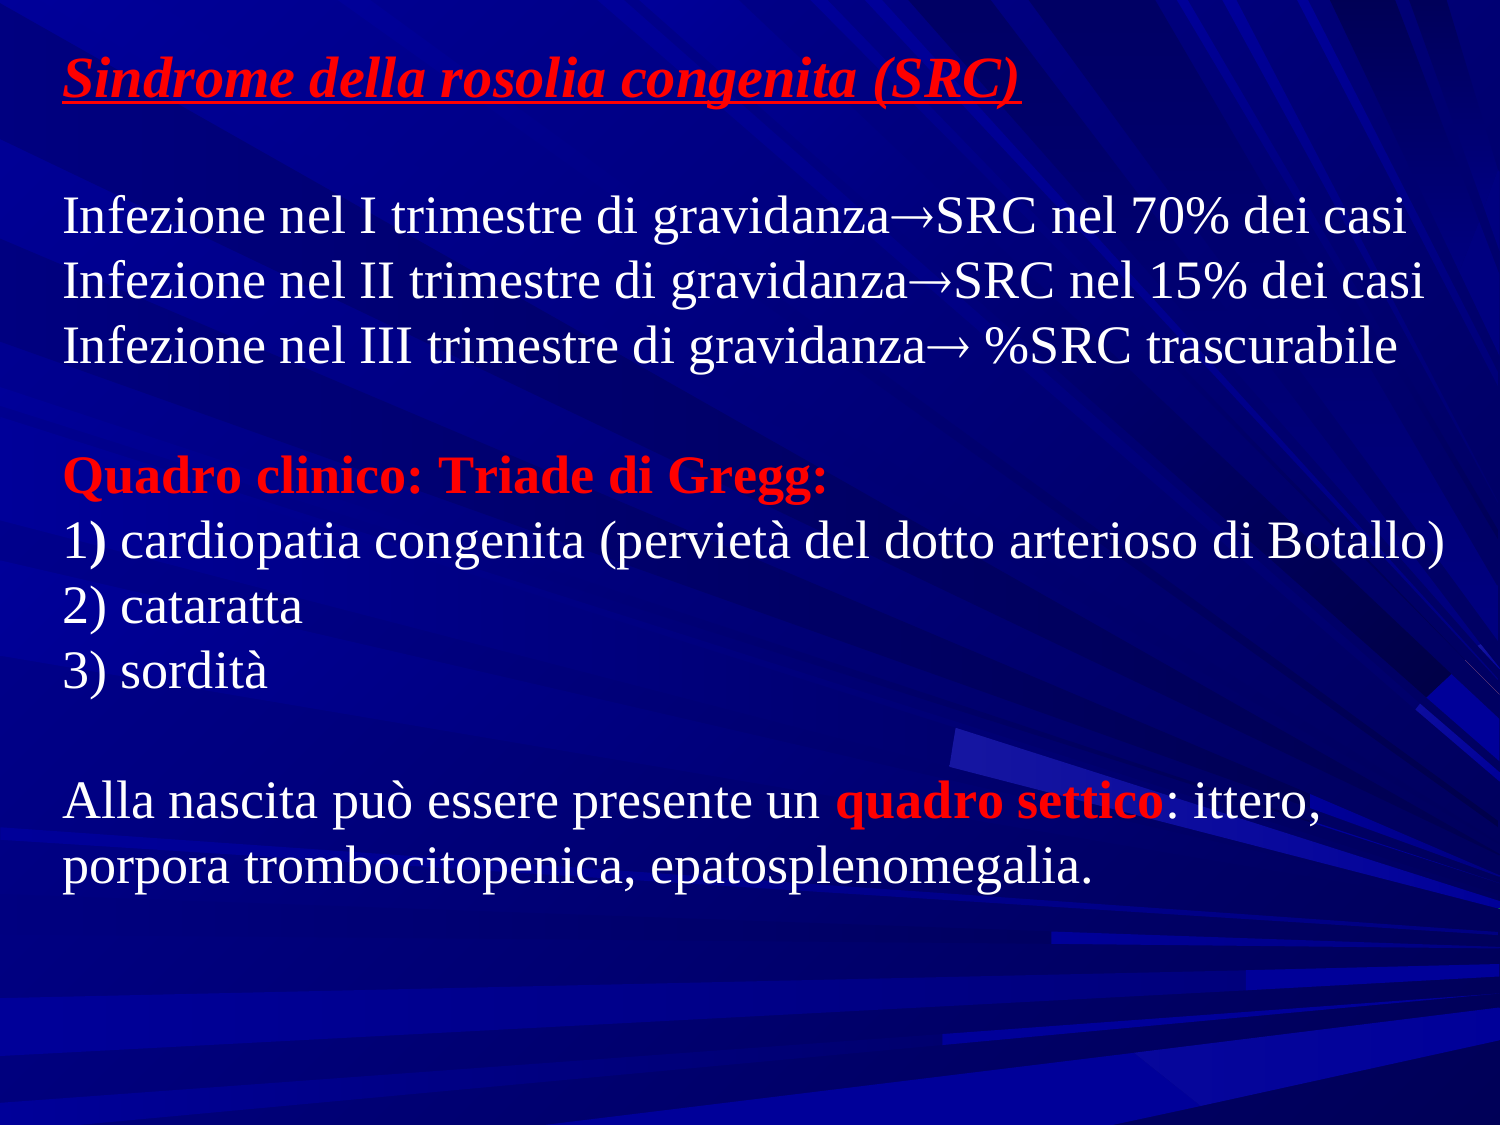

Sindrome della rosolia congenita (SRC)
Infezione nel I trimestre di gravidanzaSRC nel 70% dei casi
Infezione nel II trimestre di gravidanzaSRC nel 15% dei casi
Infezione nel III trimestre di gravidanza %SRC trascurabile
Quadro clinico: Triade di Gregg:
1) cardiopatia congenita (pervietà del dotto arterioso di Botallo)
2) cataratta
3) sordità
Alla nascita può essere presente un quadro settico: ittero, porpora trombocitopenica, epatosplenomegalia.